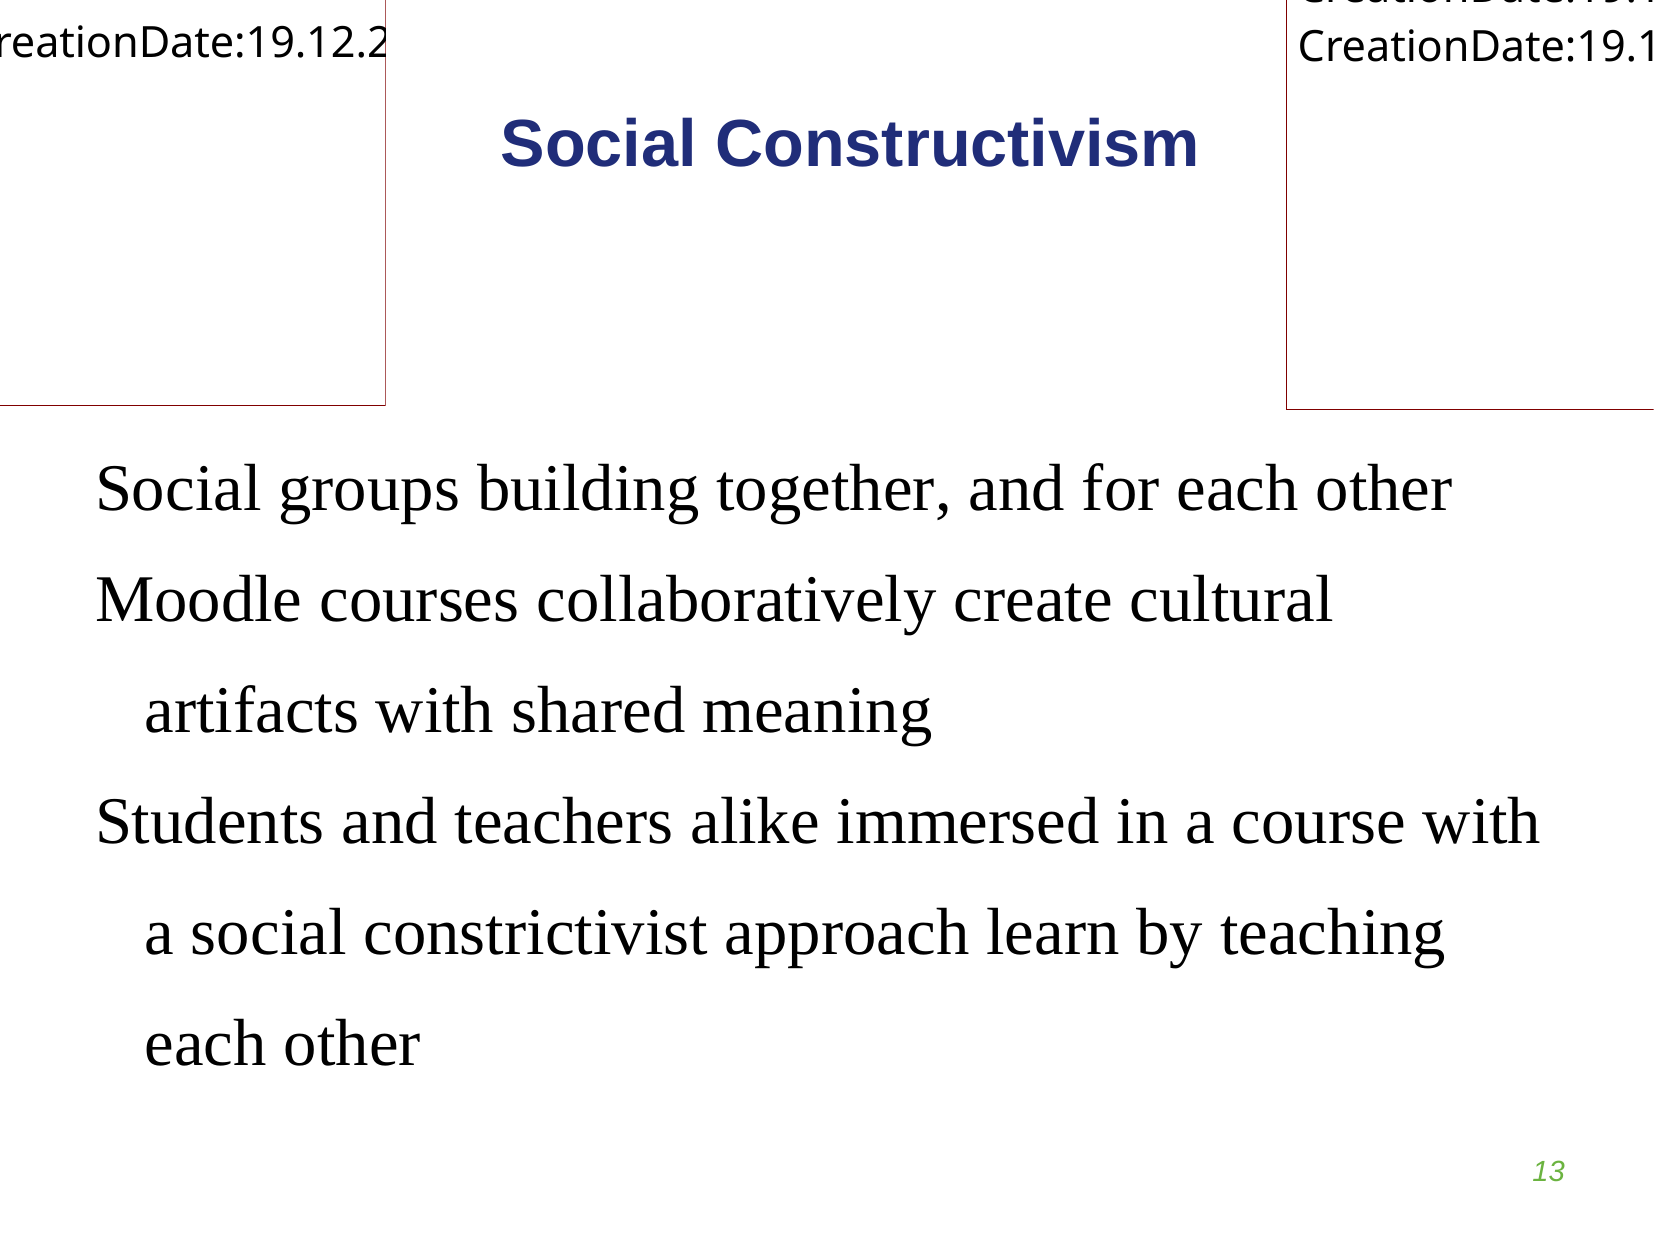

# Social Constructivism
Social groups building together, and for each other
Moodle courses collaboratively create cultural artifacts with shared meaning
Students and teachers alike immersed in a course with a social constrictivist approach learn by teaching each other